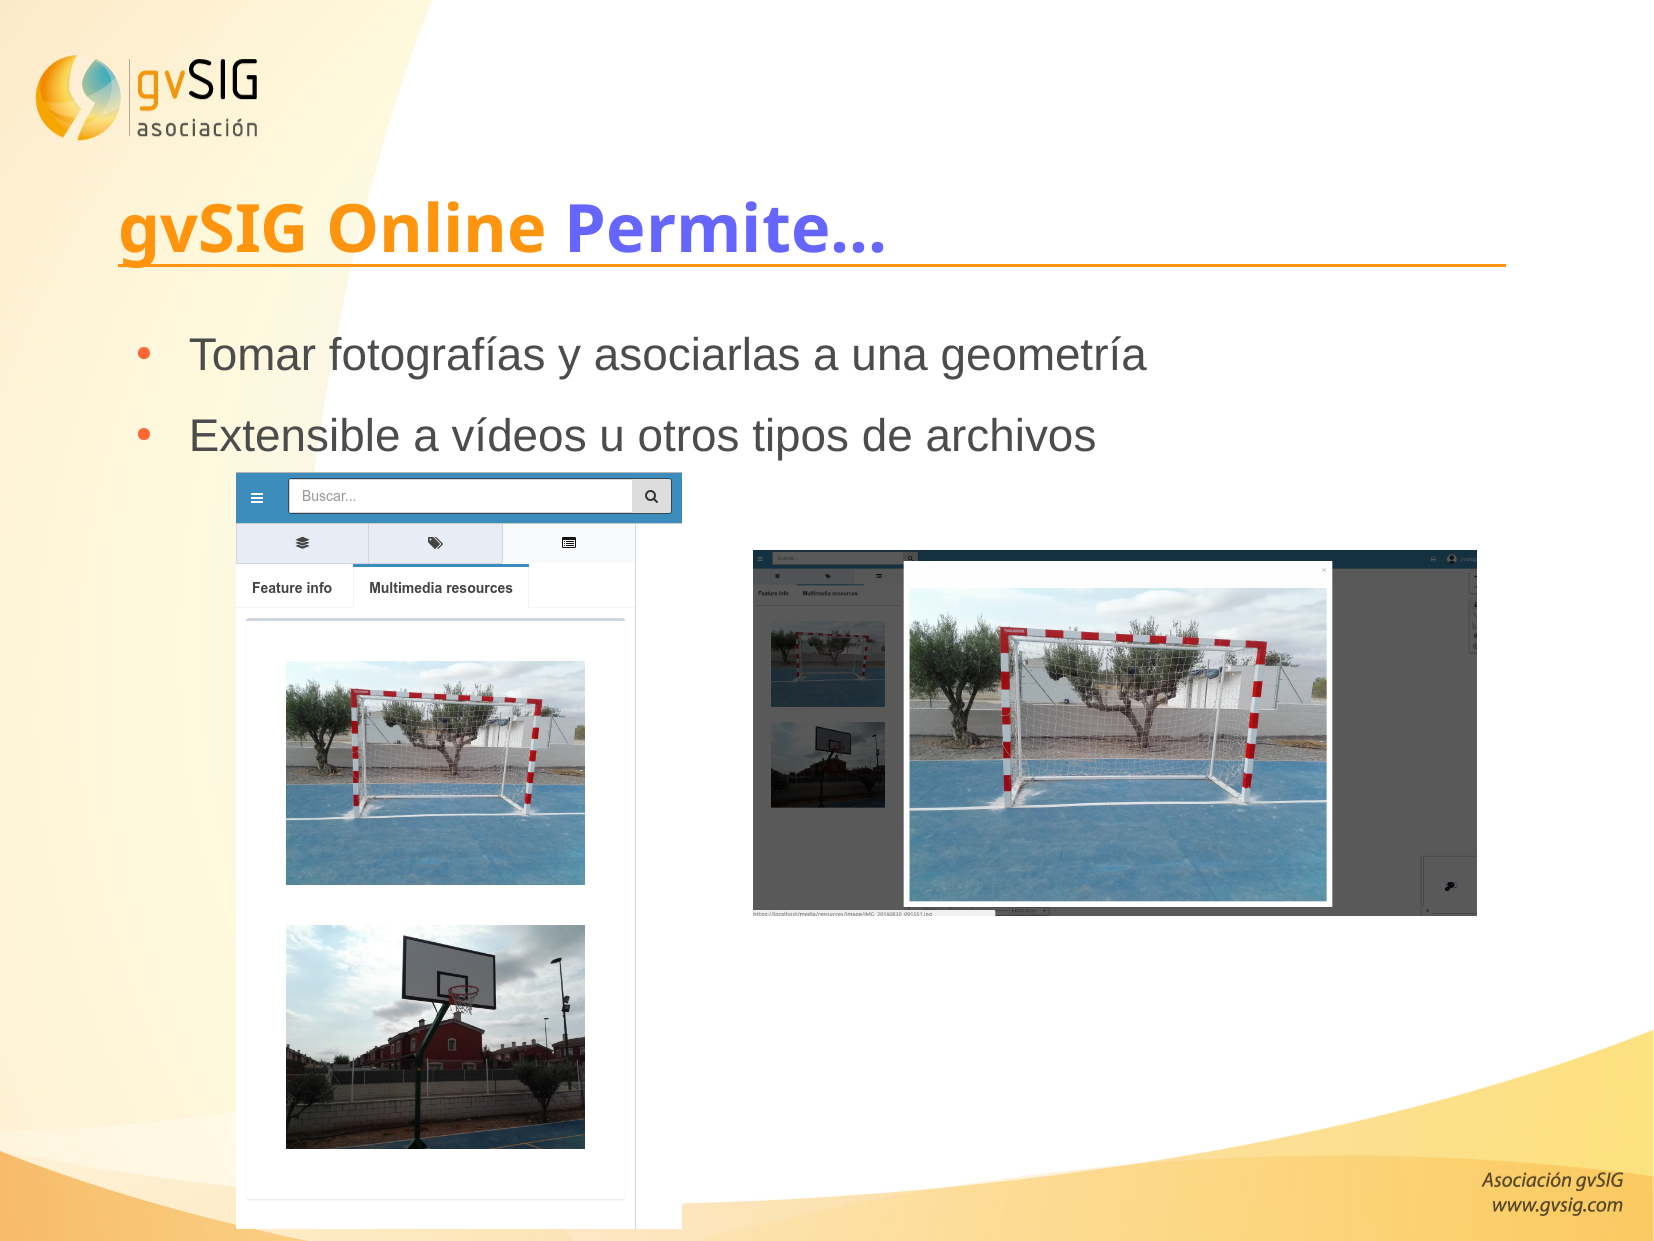

# gvSIG Online Permite...
Tomar fotografías y asociarlas a una geometría
Extensible a vídeos u otros tipos de archivos